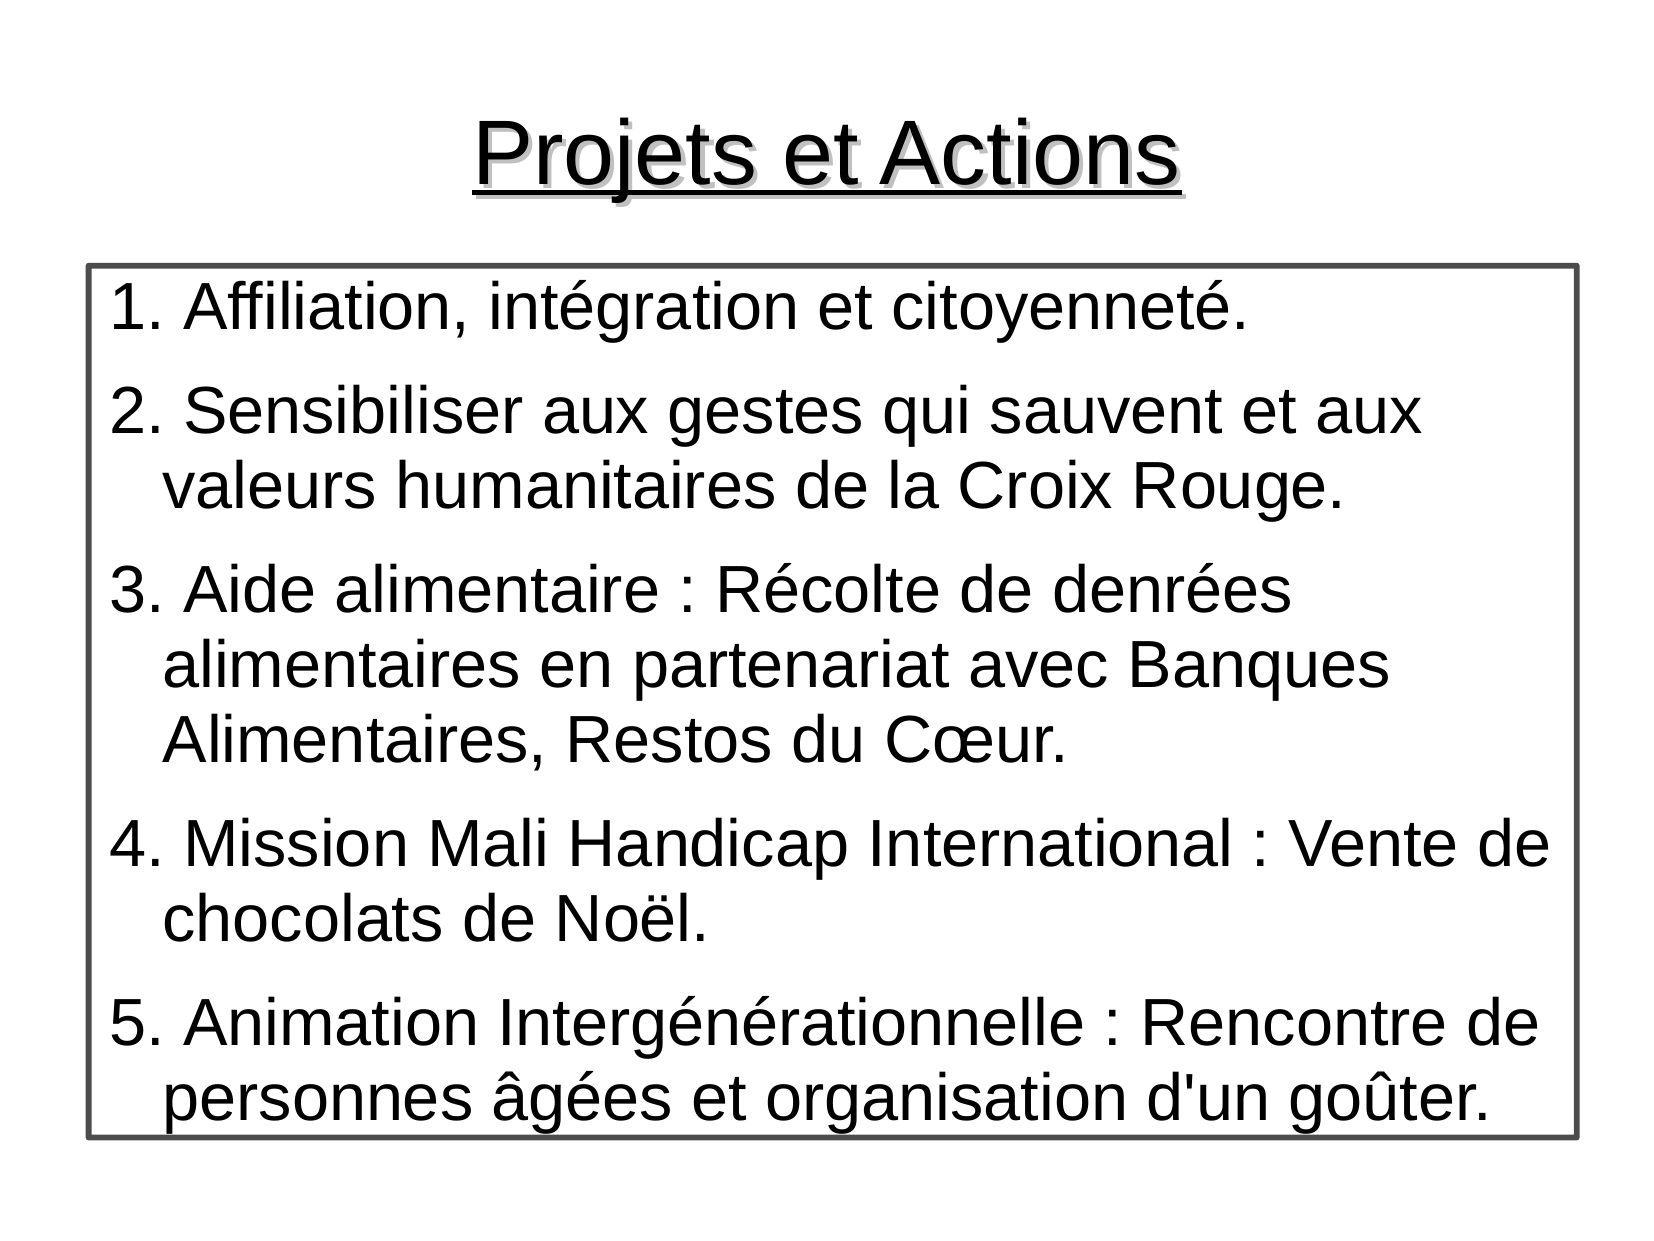

# Projets et Actions
 Affiliation, intégration et citoyenneté.
 Sensibiliser aux gestes qui sauvent et aux valeurs humanitaires de la Croix Rouge.
 Aide alimentaire : Récolte de denrées alimentaires en partenariat avec Banques Alimentaires, Restos du Cœur.
 Mission Mali Handicap International : Vente de chocolats de Noël.
 Animation Intergénérationnelle : Rencontre de personnes âgées et organisation d'un goûter.